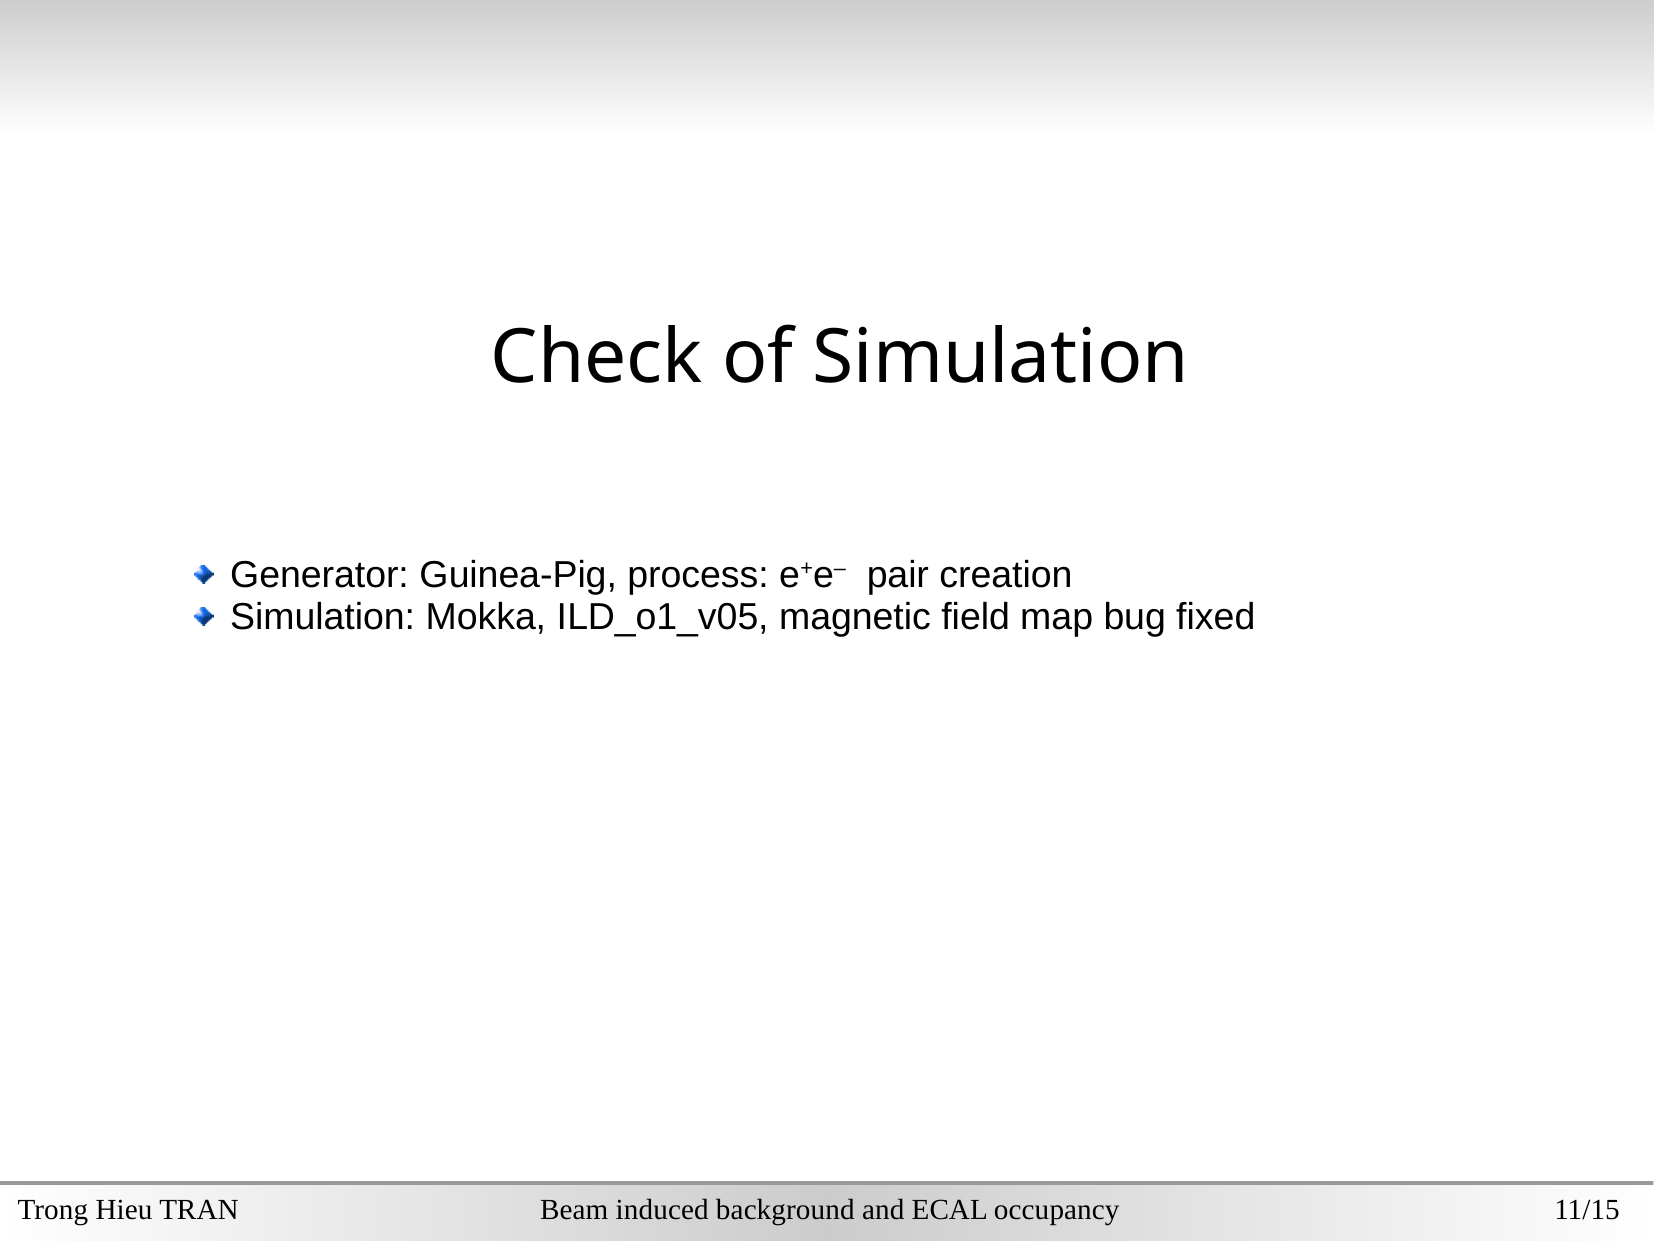

Check of Simulation
Generator: Guinea-Pig, process: e+e– pair creation
Simulation: Mokka, ILD_o1_v05, magnetic field map bug fixed
Trong Hieu TRAN
Beam induced background and ECAL occupancy
11